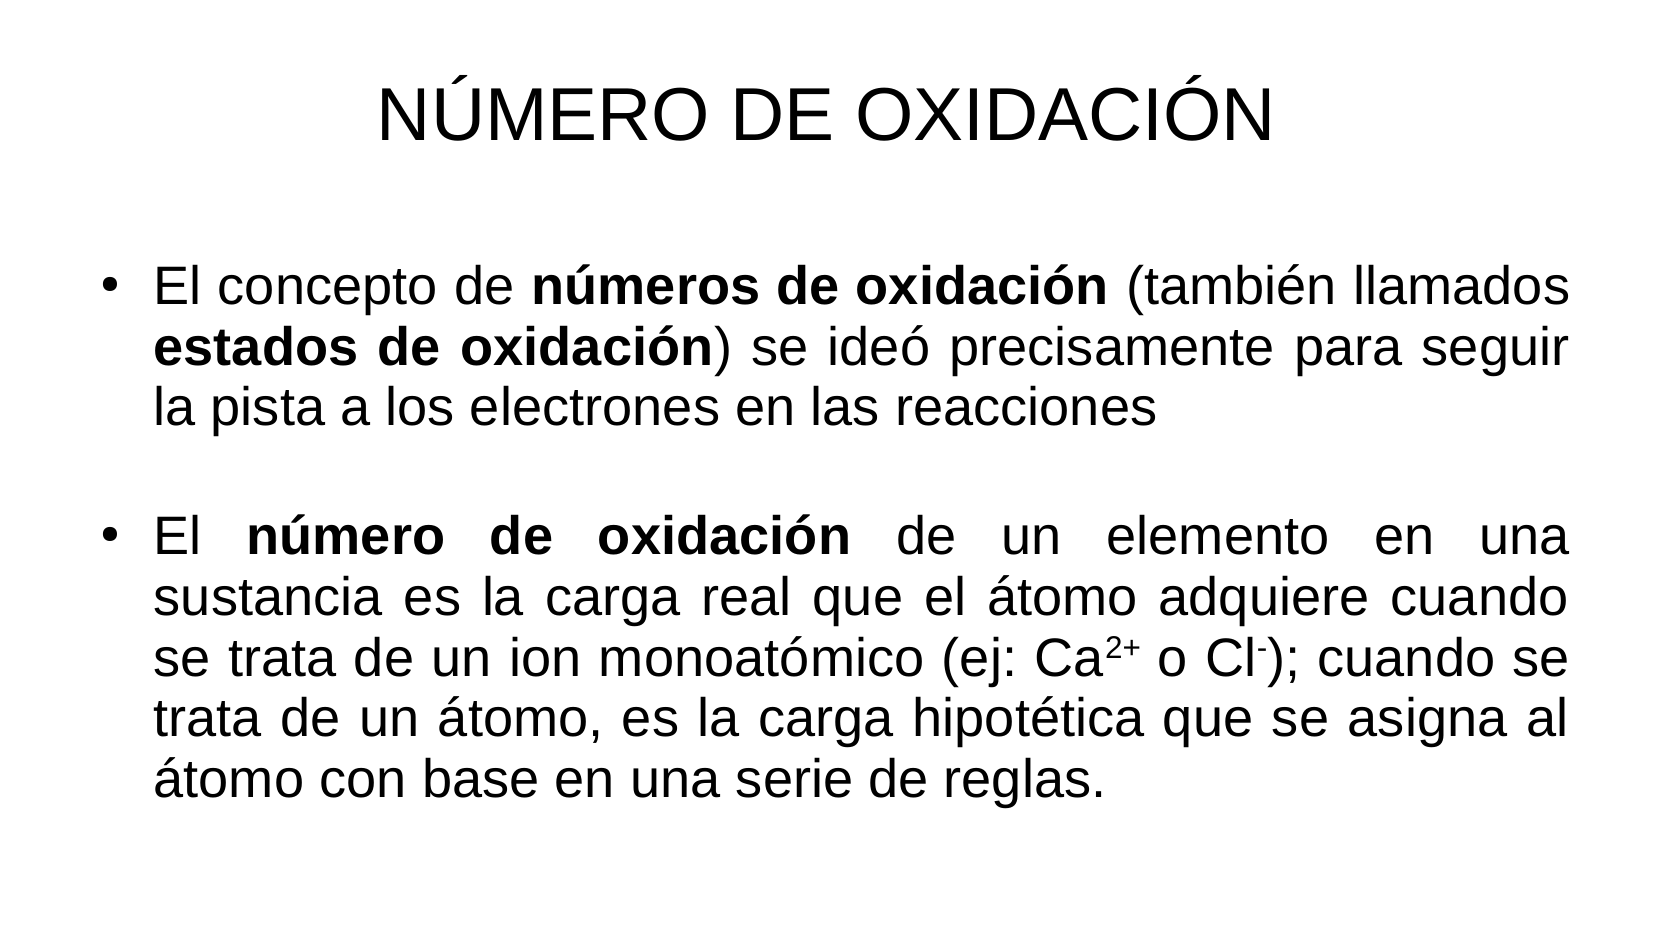

# NÚMERO DE OXIDACIÓN
El concepto de números de oxidación (también llamados estados de oxidación) se ideó precisamente para seguir la pista a los electrones en las reacciones
El número de oxidación de un elemento en una sustancia es la carga real que el átomo adquiere cuando se trata de un ion monoatómico (ej: Ca2+ o Cl-); cuando se trata de un átomo, es la carga hipotética que se asigna al átomo con base en una serie de reglas.